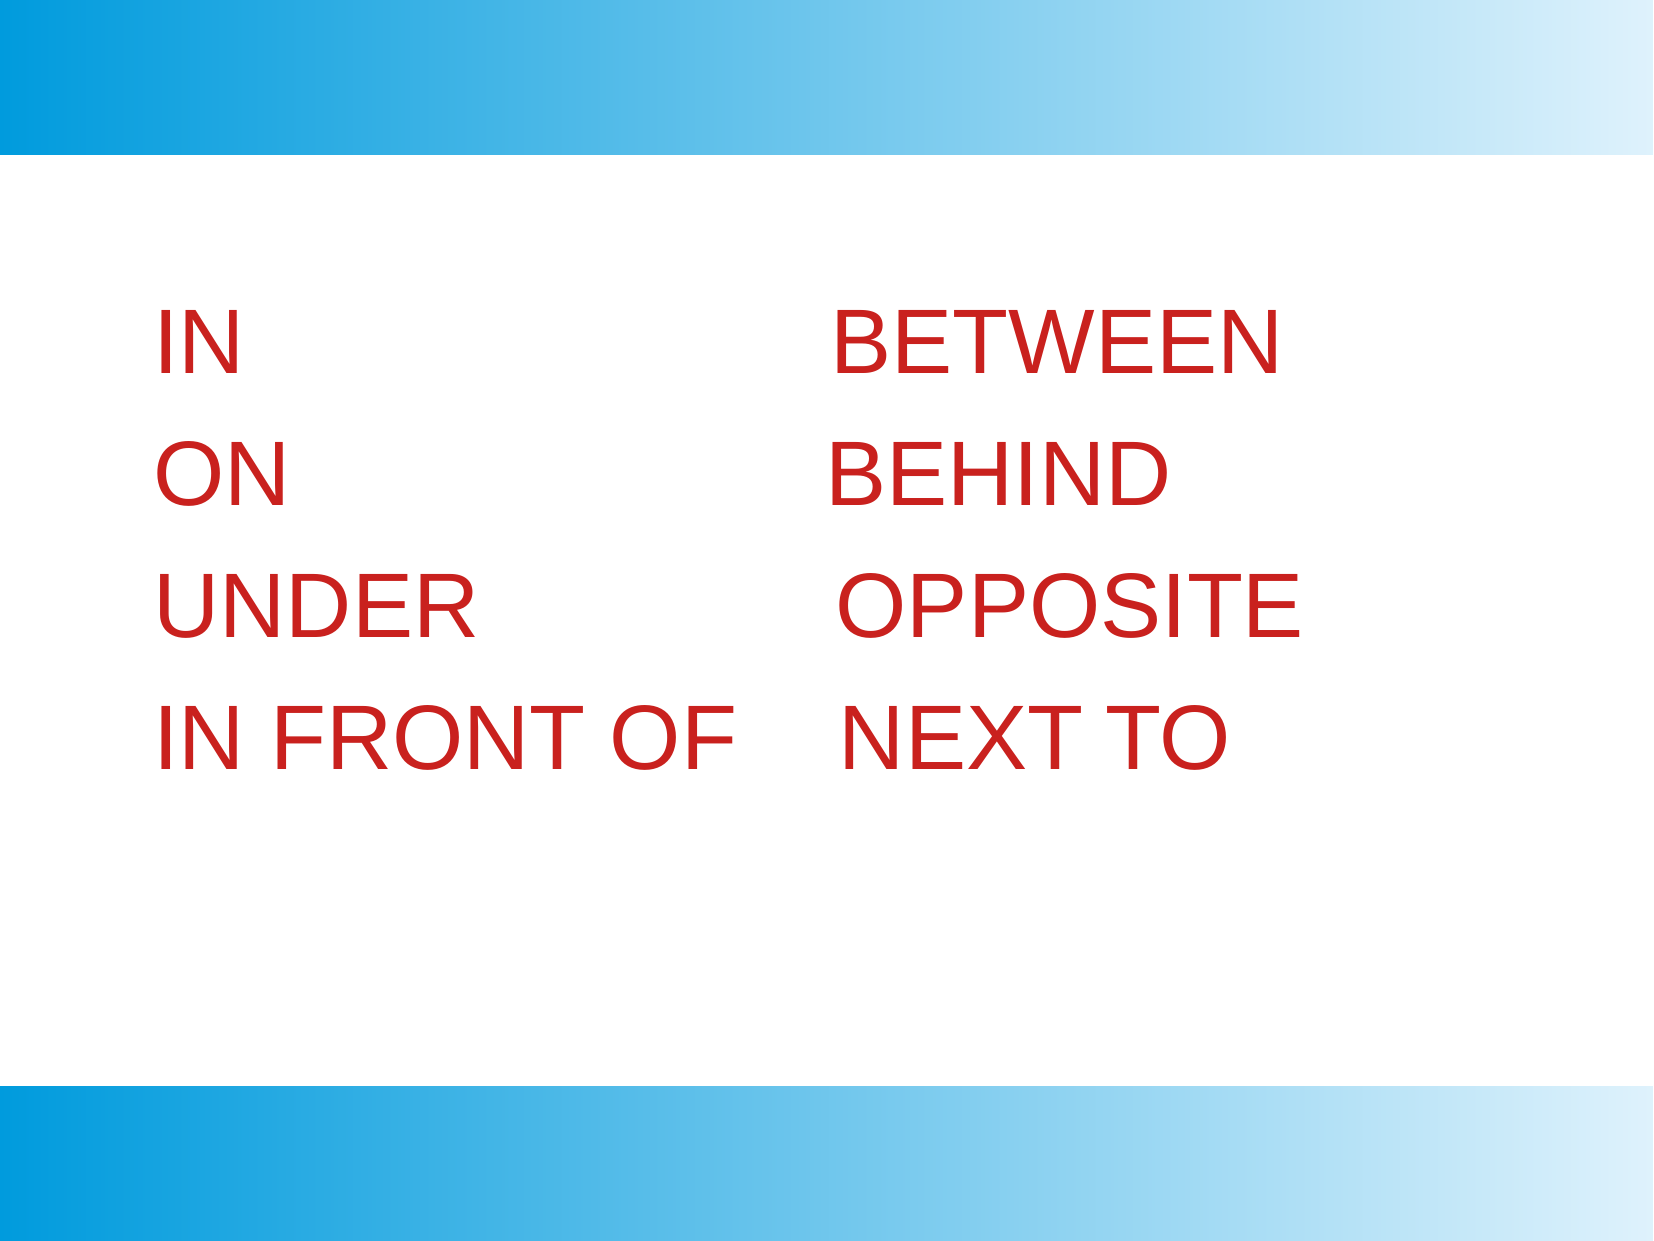

#
IN BETWEEN
ON BEHIND
UNDER OPPOSITE
IN FRONT OF NEXT TO